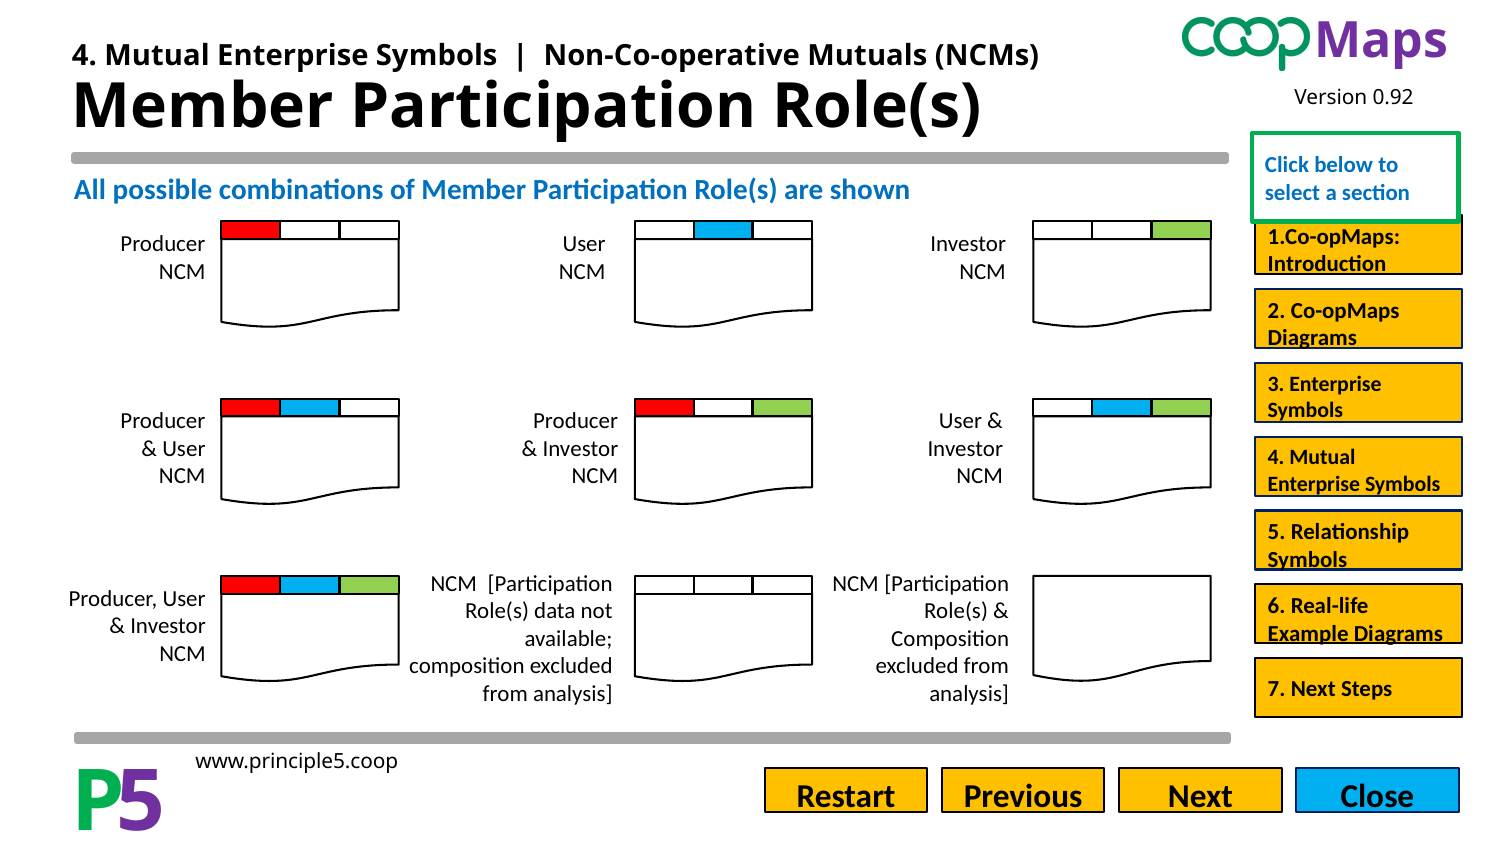

Maps
4. Mutual Enterprise Symbols | Non-Co-operative Mutuals (NCMs)
Member Participation Role(s)
Version 0.92
Click below to select a section
All possible combinations of Member Participation Role(s) are shown
1.Co-opMaps: Introduction
Producer
NCM
User
NCM
Investor
NCM
2. Co-opMaps Diagrams
3. Enterprise Symbols
Producer
& User
NCM
Producer
& Investor
NCM
User &
Investor
NCM
4. Mutual Enterprise Symbols
5. Relationship Symbols
NCM [Participation
Role(s) data not
 available;
composition excluded
from analysis]
NCM [Participation
Role(s) &
Composition
excluded from
analysis]
Producer, User
& Investor
NCM
6. Real-life Example Diagrams
7. Next Steps
P
5
 www.principle5.coop
Restart
Previous
Next
Close